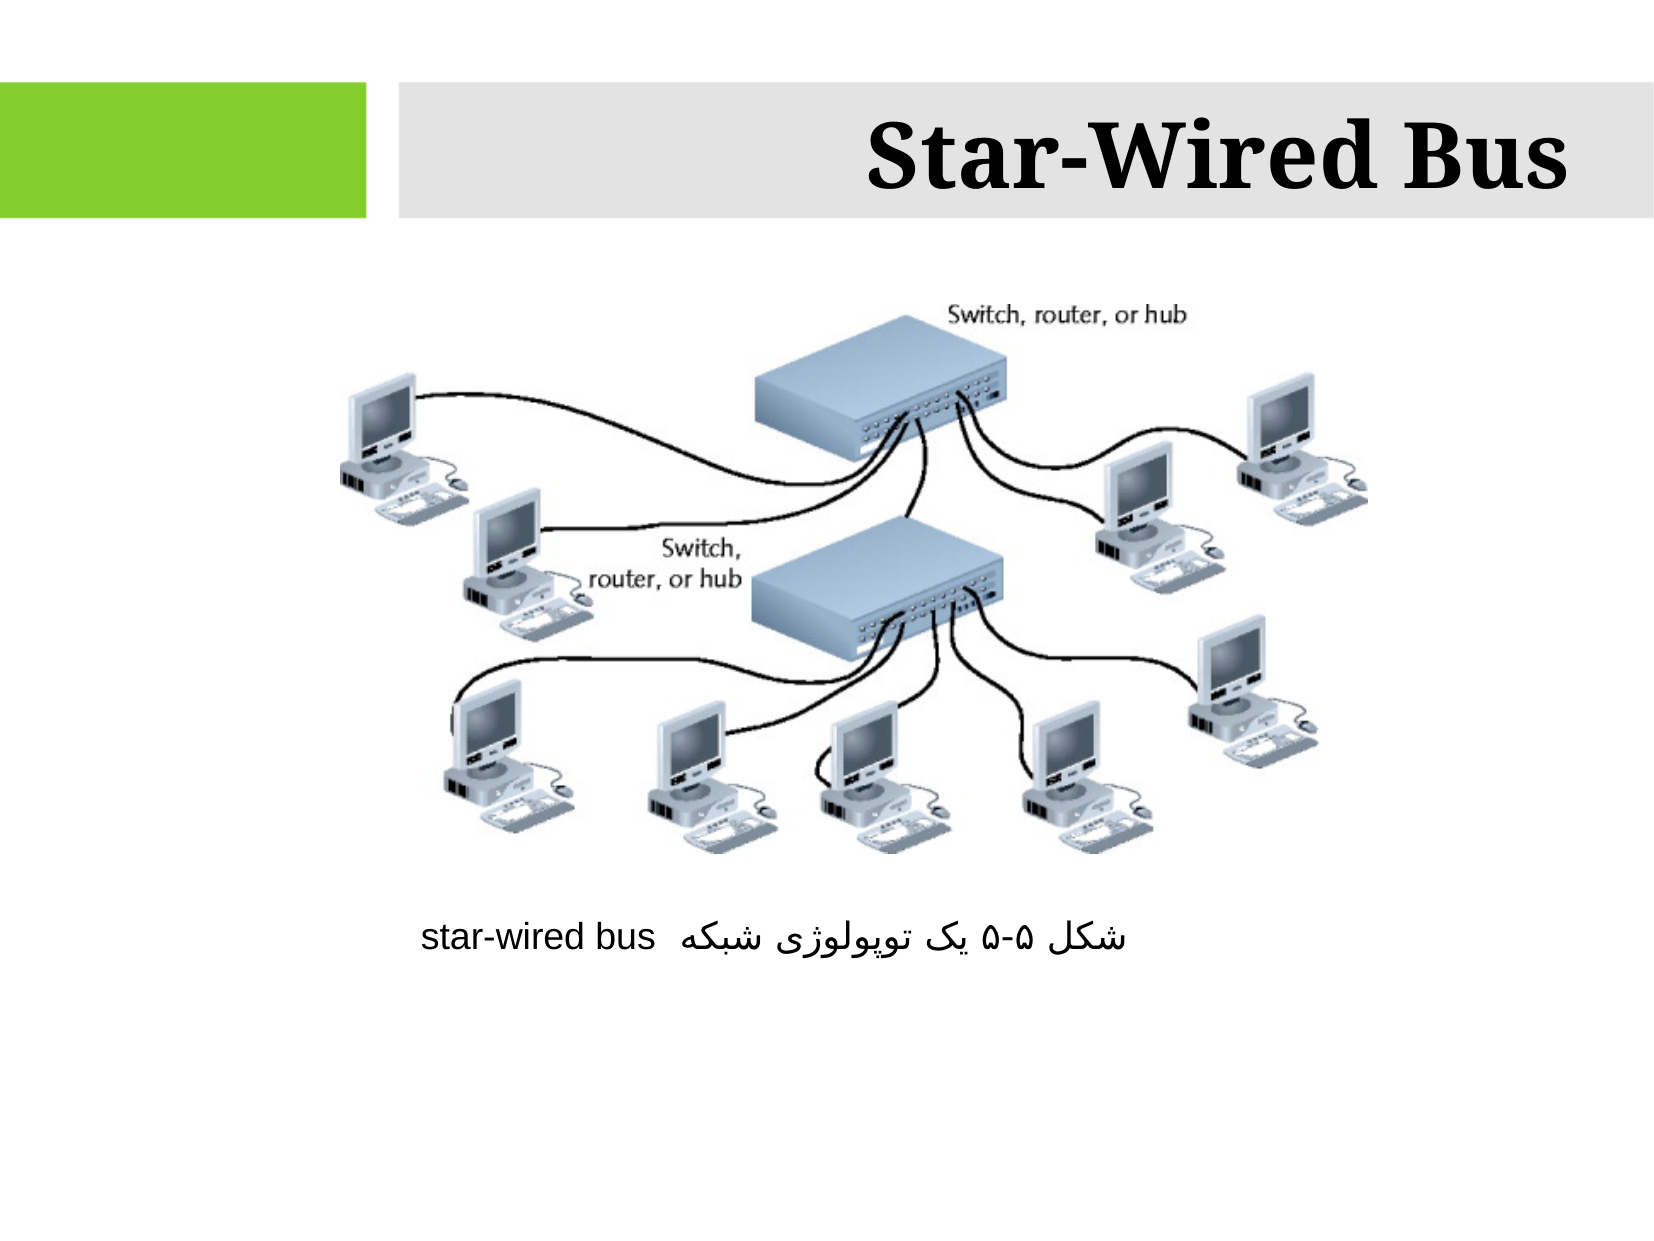

# Star-Wired Bus
شکل ۵-۵ یک توپولوژی شبکه star-wired bus